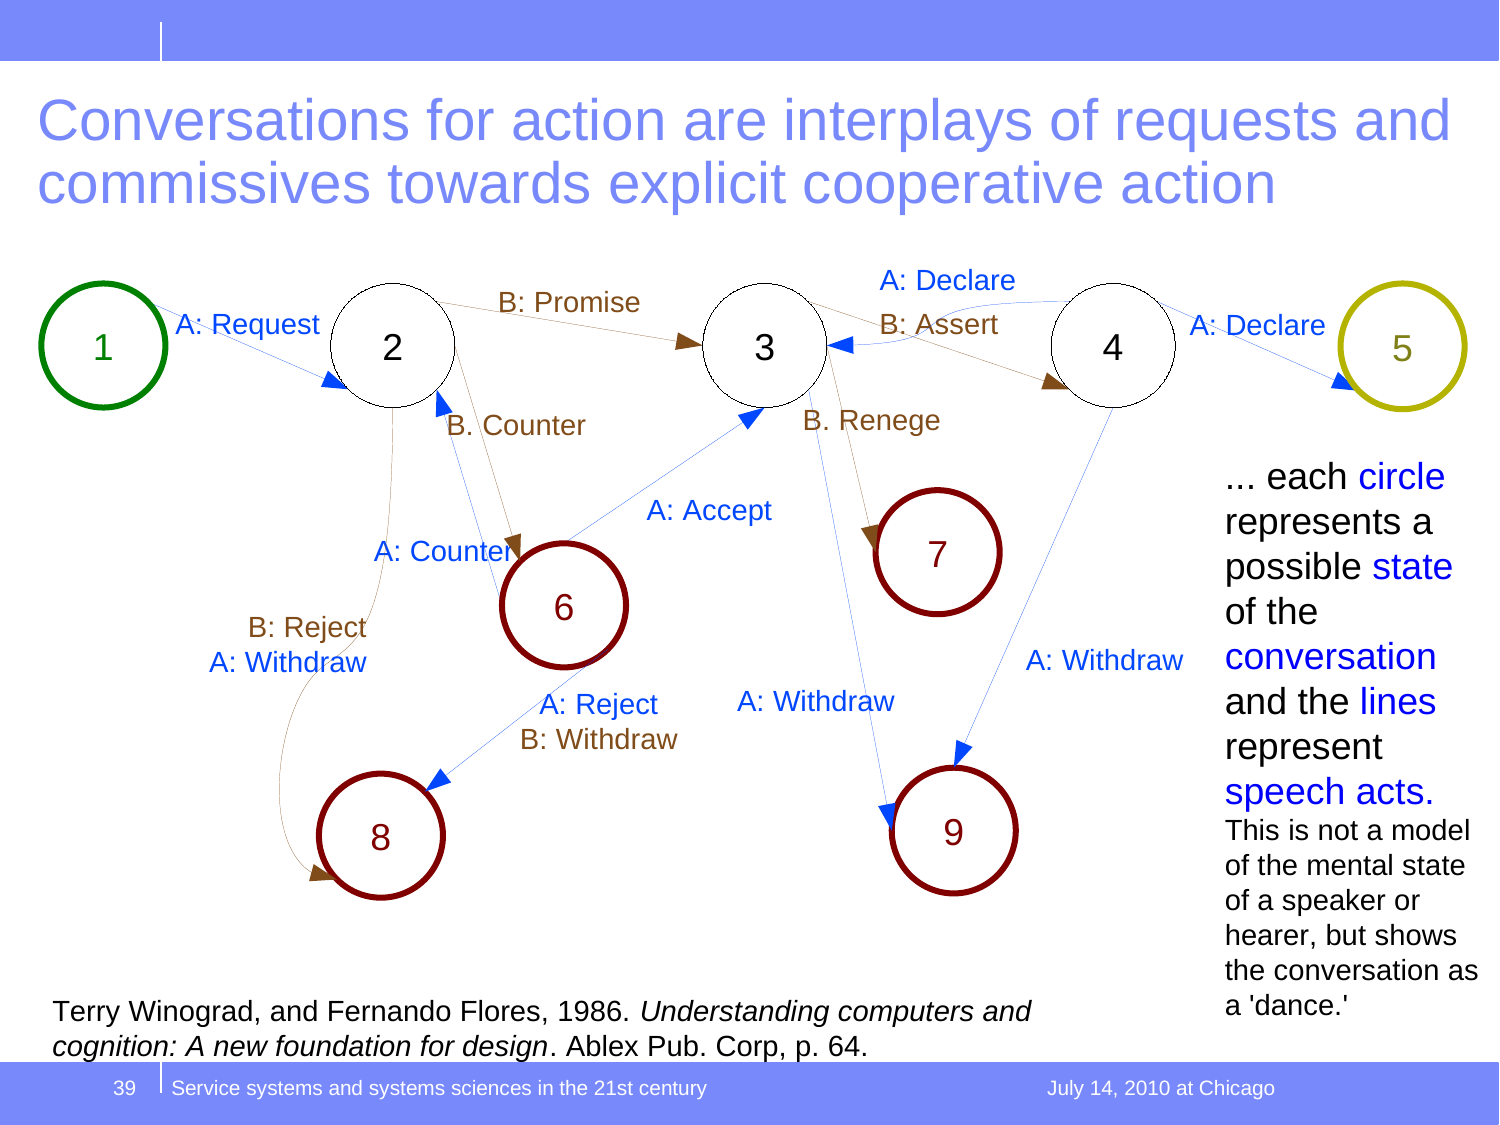

# Conversations for action are interplays of requests and commissives towards explicit cooperative action
1
2
3
4
5
... each circle represents a possible state of the conversation and the lines represent speech acts. This is not a model of the mental state of a speaker or hearer, but shows the conversation as a 'dance.'
7
6
9
8
Terry Winograd, and Fernando Flores, 1986. Understanding computers and cognition: A new foundation for design. Ablex Pub. Corp, p. 64.
39
Service systems and systems sciences in the 21st century
July 14, 2010 at Chicago